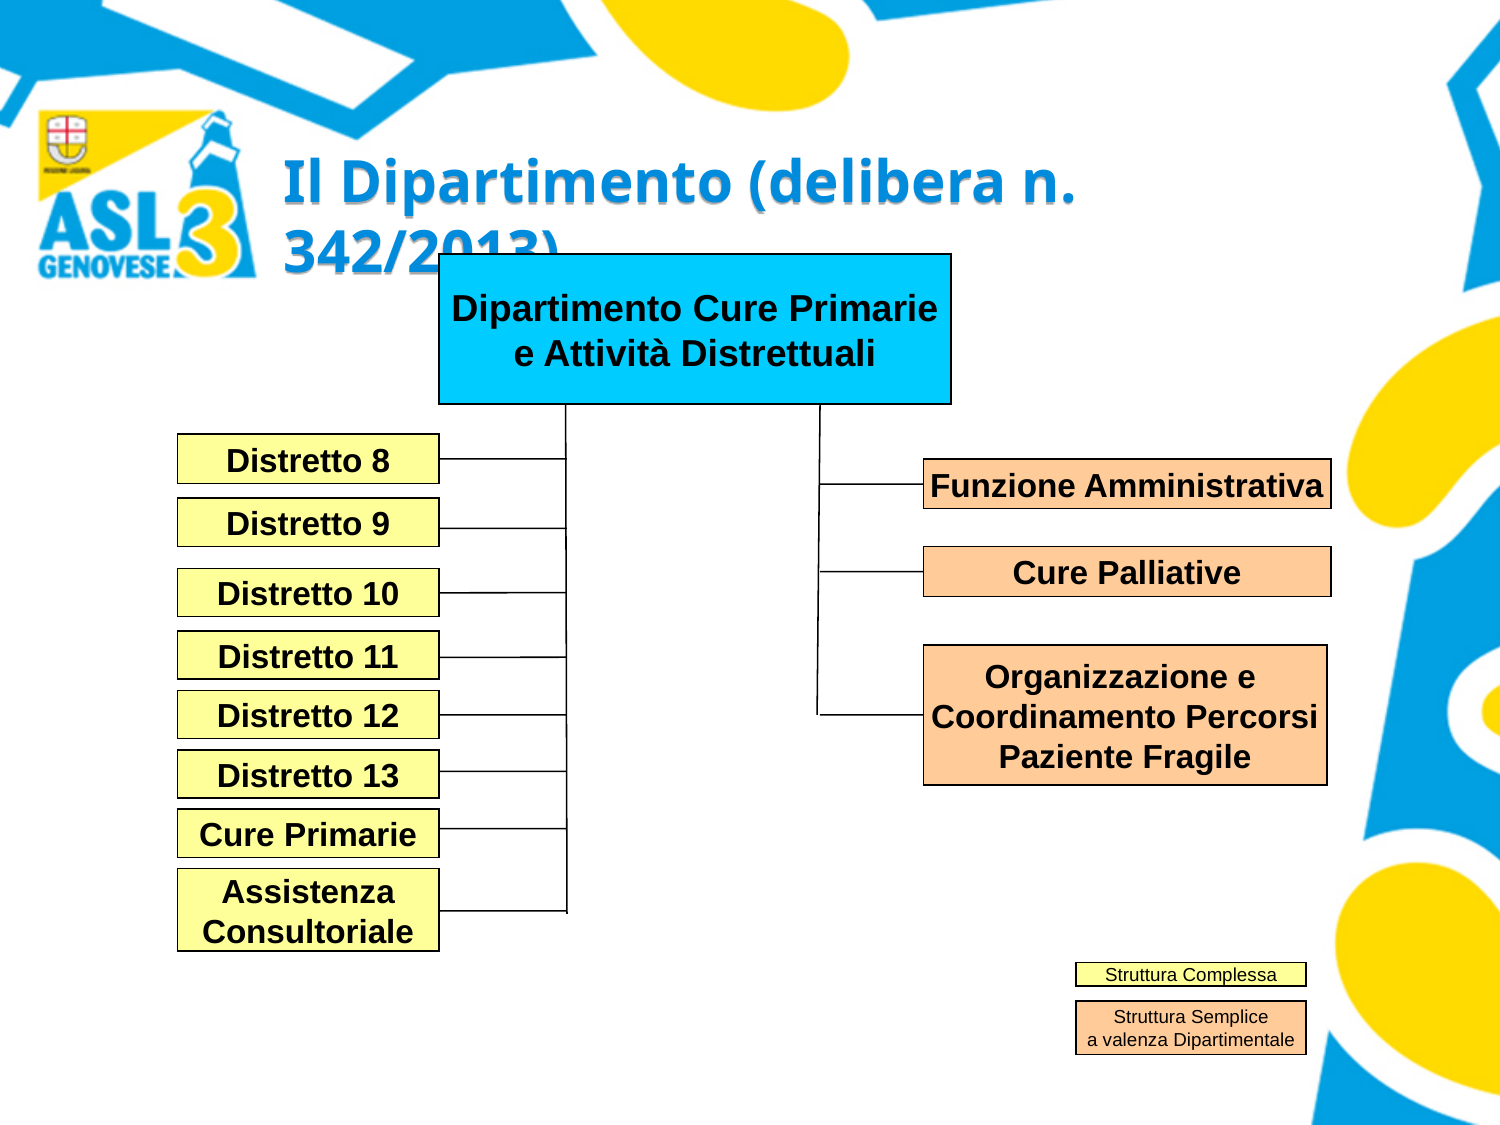

# Il Dipartimento (delibera n. 342/2013)
Dipartimento Cure Primarie
e Attività Distrettuali
Distretto 8
Funzione Amministrativa
Distretto 9
Cure Palliative
Distretto 10
Distretto 11
Organizzazione e
Coordinamento Percorsi
Paziente Fragile
Distretto 12
Distretto 13
Cure Primarie
Assistenza
Consultoriale
Struttura Complessa
Struttura Semplice
a valenza Dipartimentale